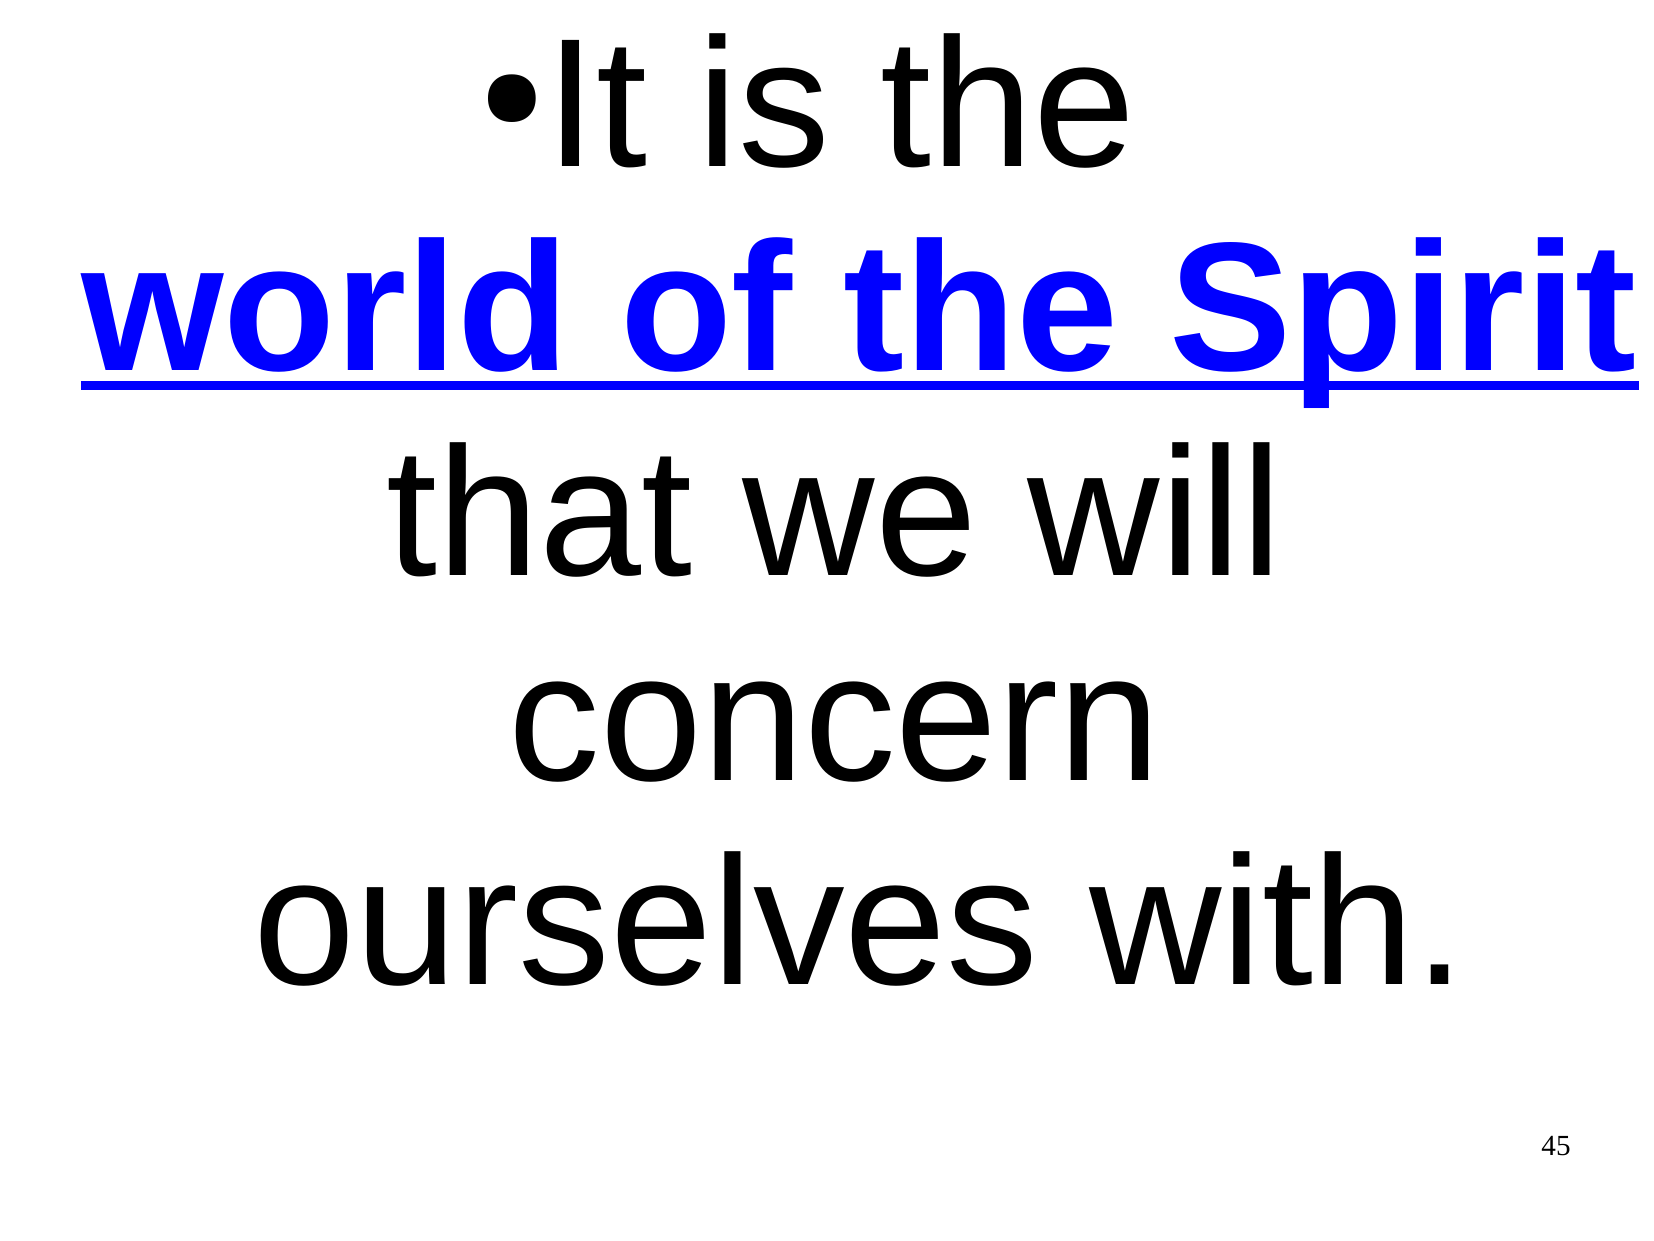

# It is the world of the Spirit that we will concern ourselves with.
45